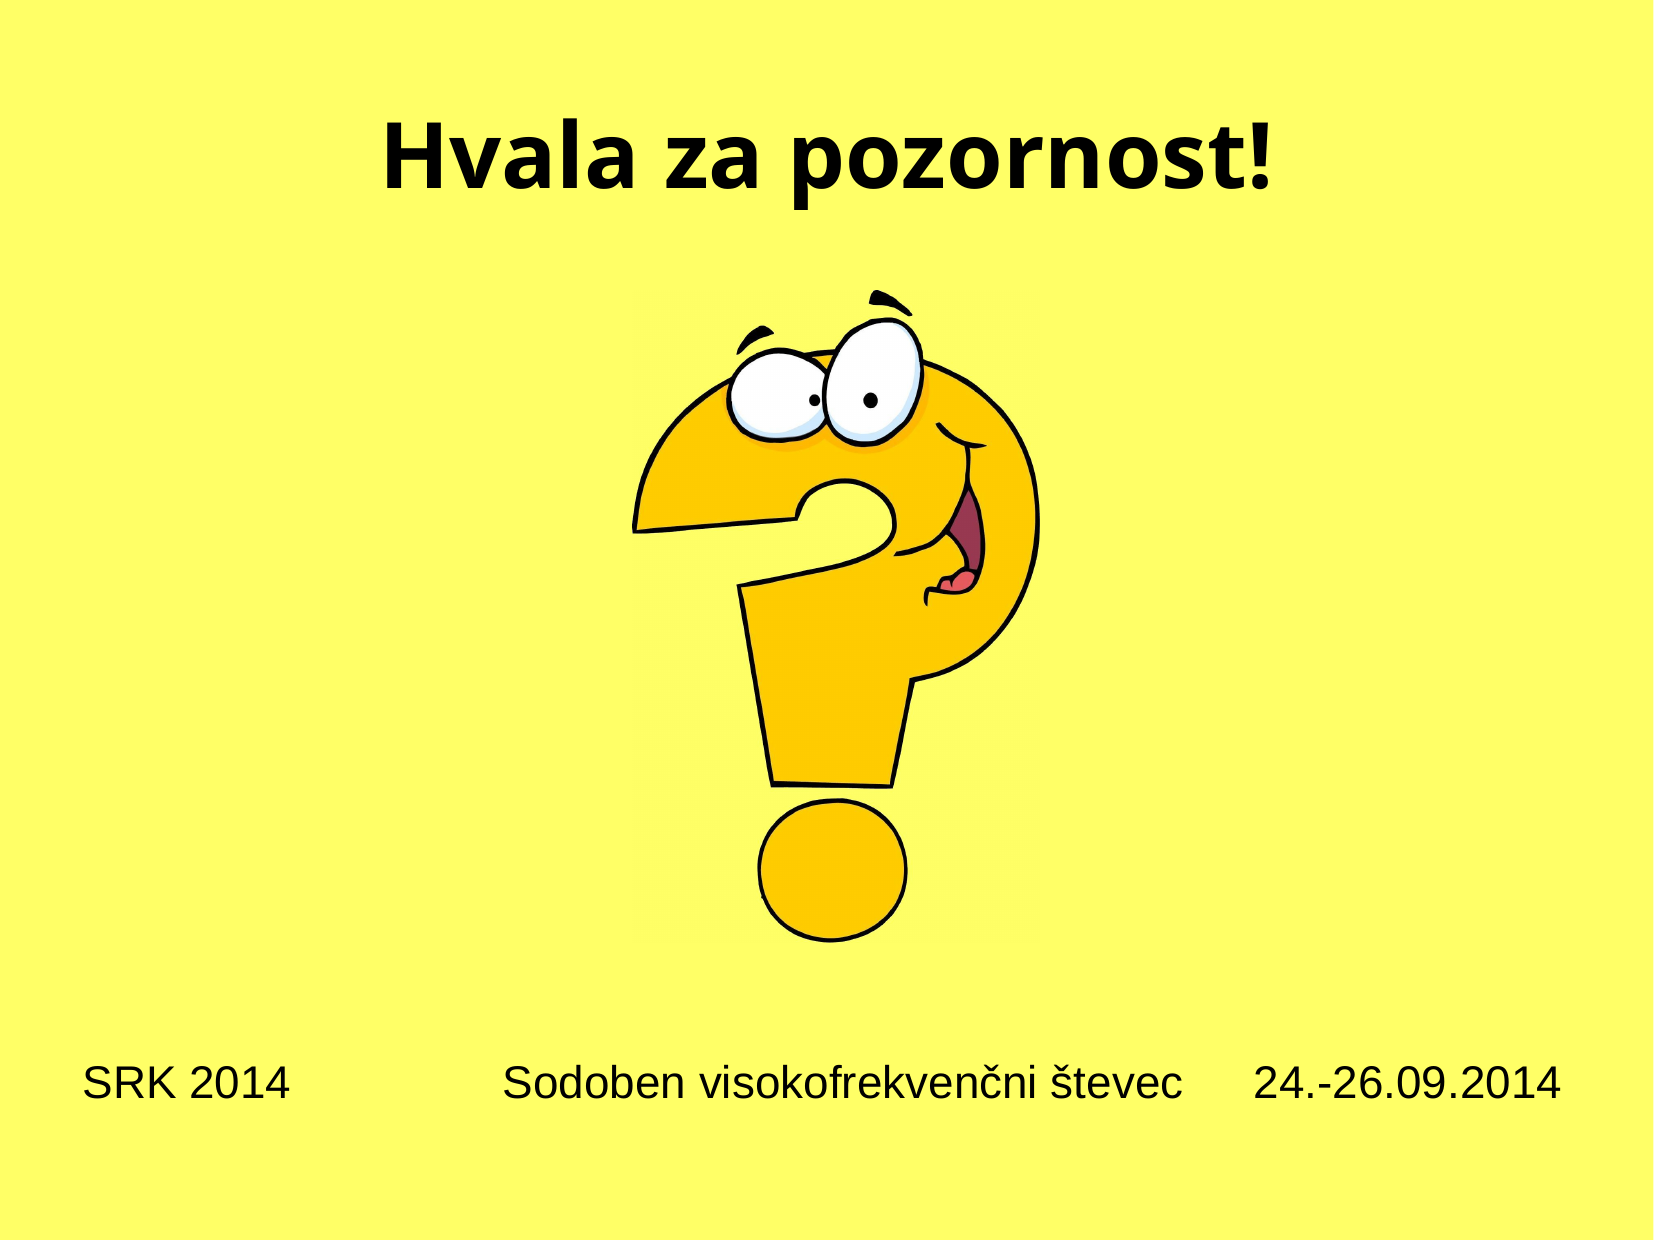

# Hvala za pozornost!
SRK 2014			 Sodoben visokofrekvenčni števec	 24.-26.09.2014